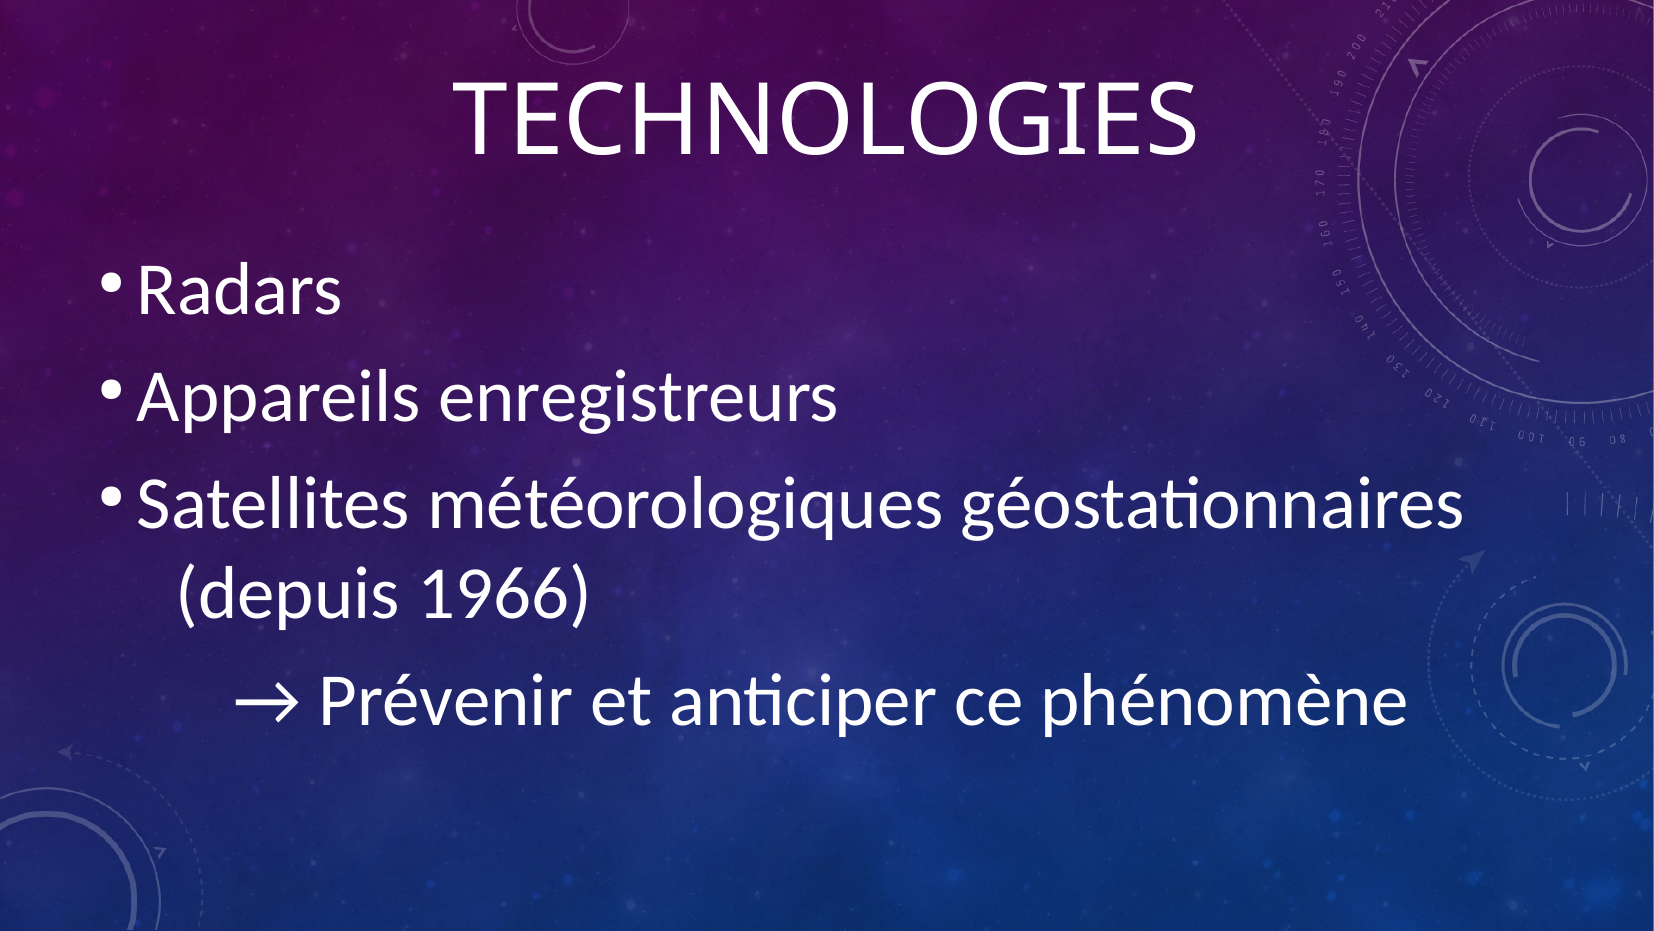

# Technologies
Radars
Appareils enregistreurs
Satellites météorologiques géostationnaires (depuis 1966)
 → Prévenir et anticiper ce phénomène